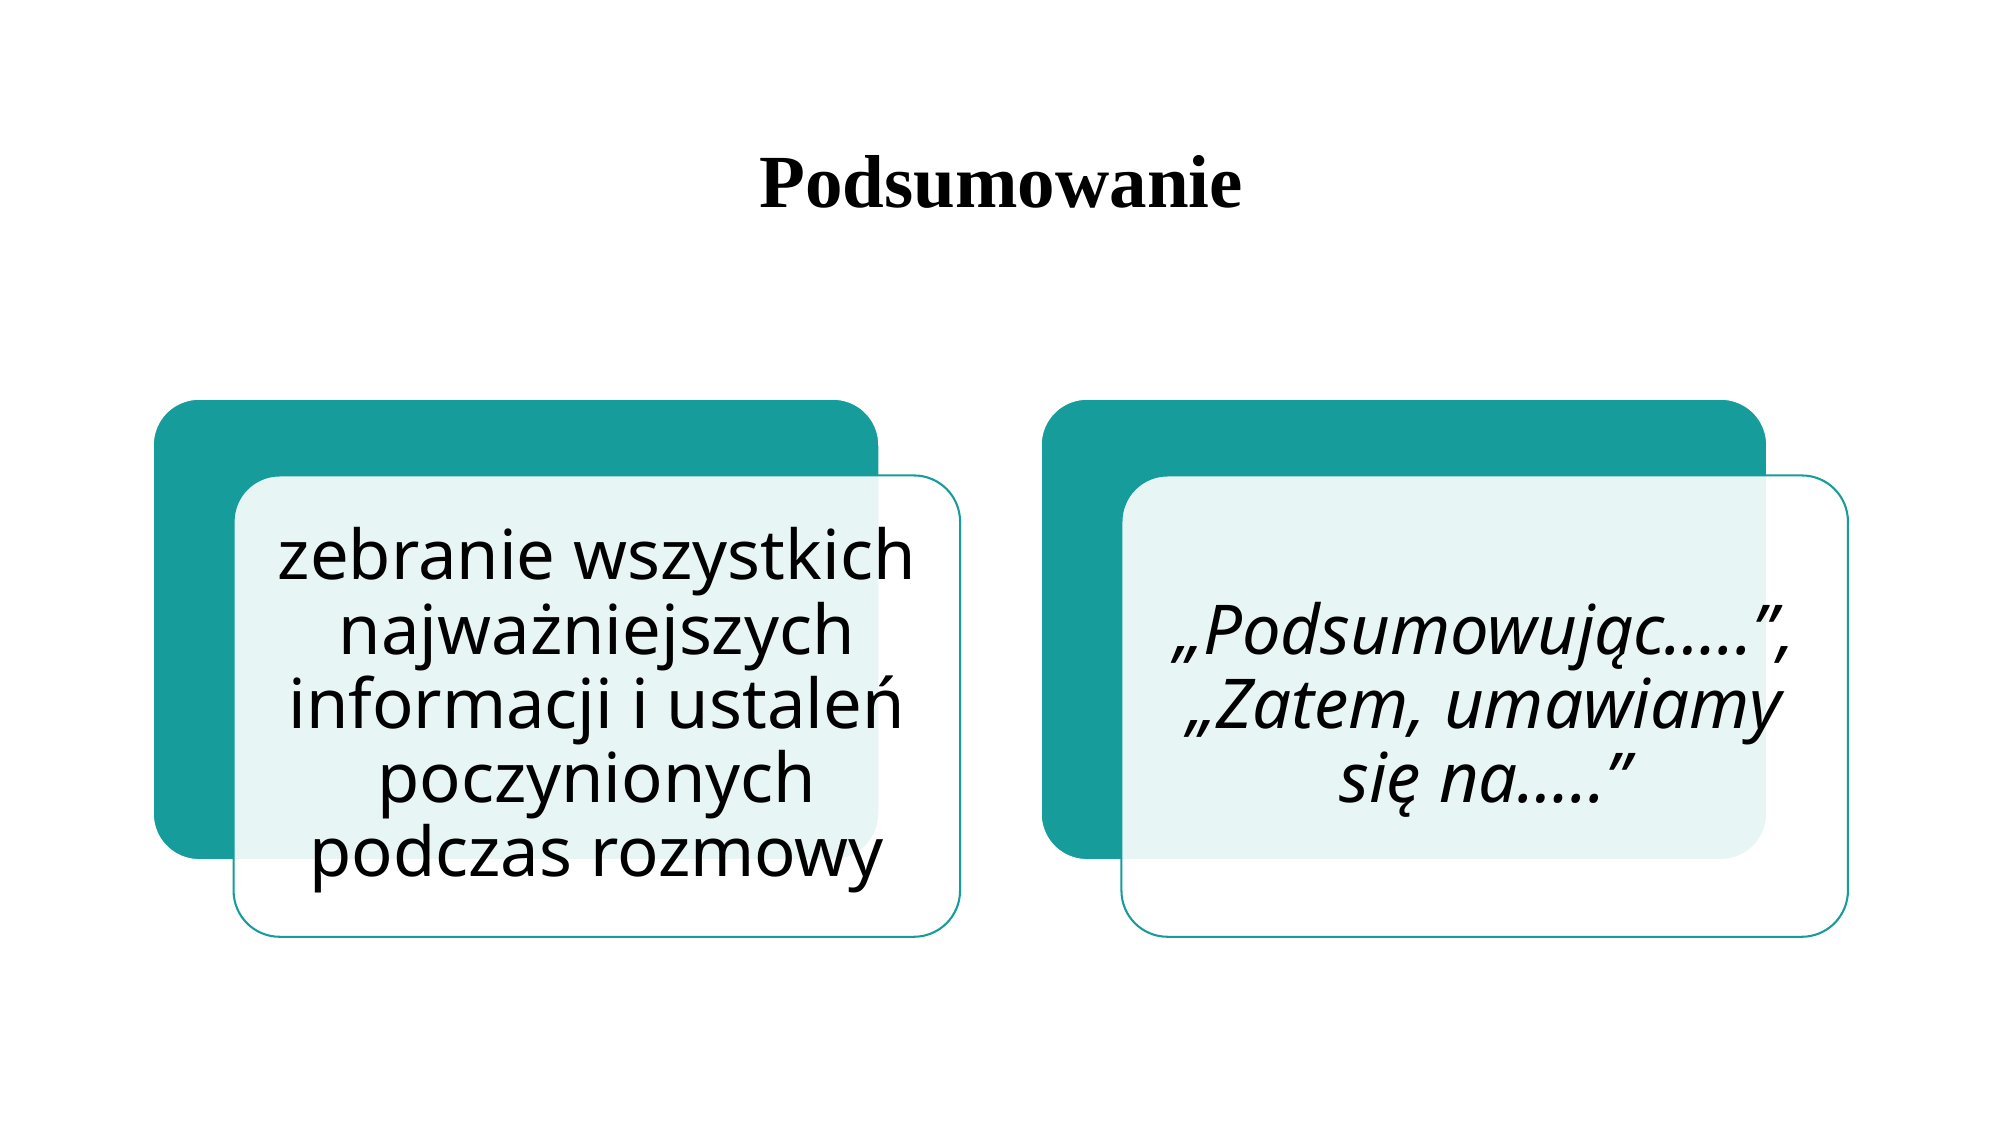

# Podsumowanie
zebranie wszystkich najważniejszych informacji i ustaleń poczynionych podczas rozmowy
„Podsumowując…..”, „Zatem, umawiamy się na…..”